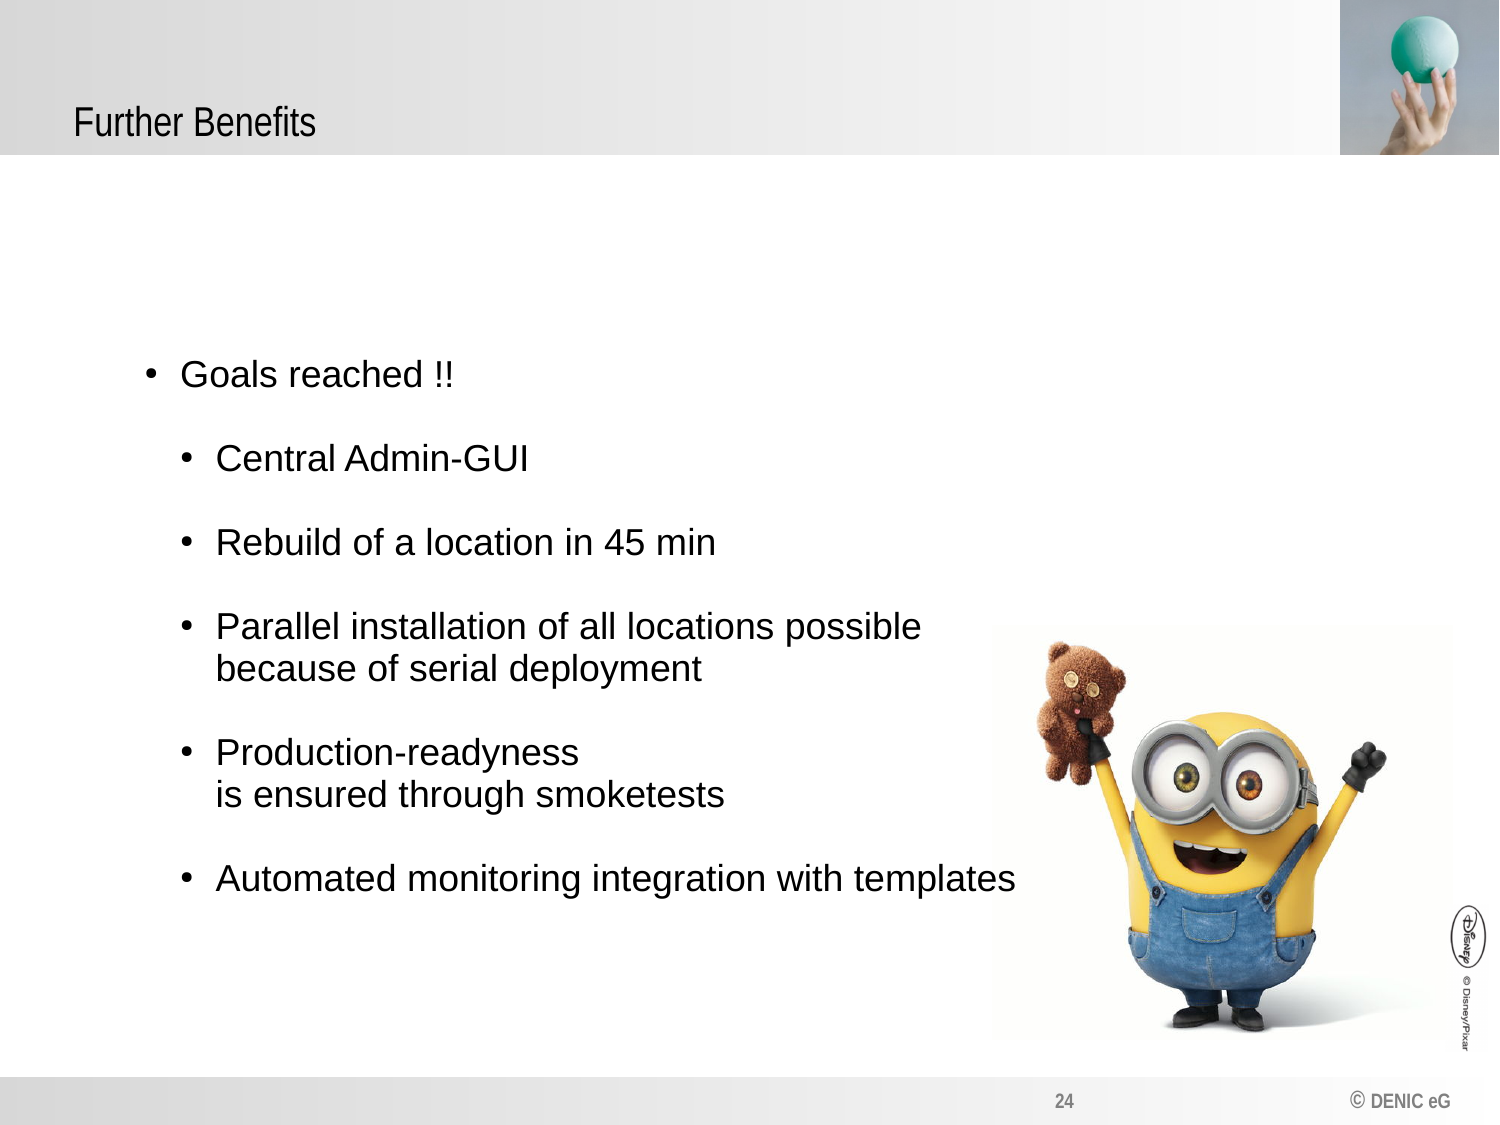

Further Benefits
Goals reached !!
Central Admin-GUI
Rebuild of a location in 45 min
Parallel installation of all locations possible
because of serial deployment
Production-readyness
is ensured through smoketests
Automated monitoring integration with templates
 © DENIC eG